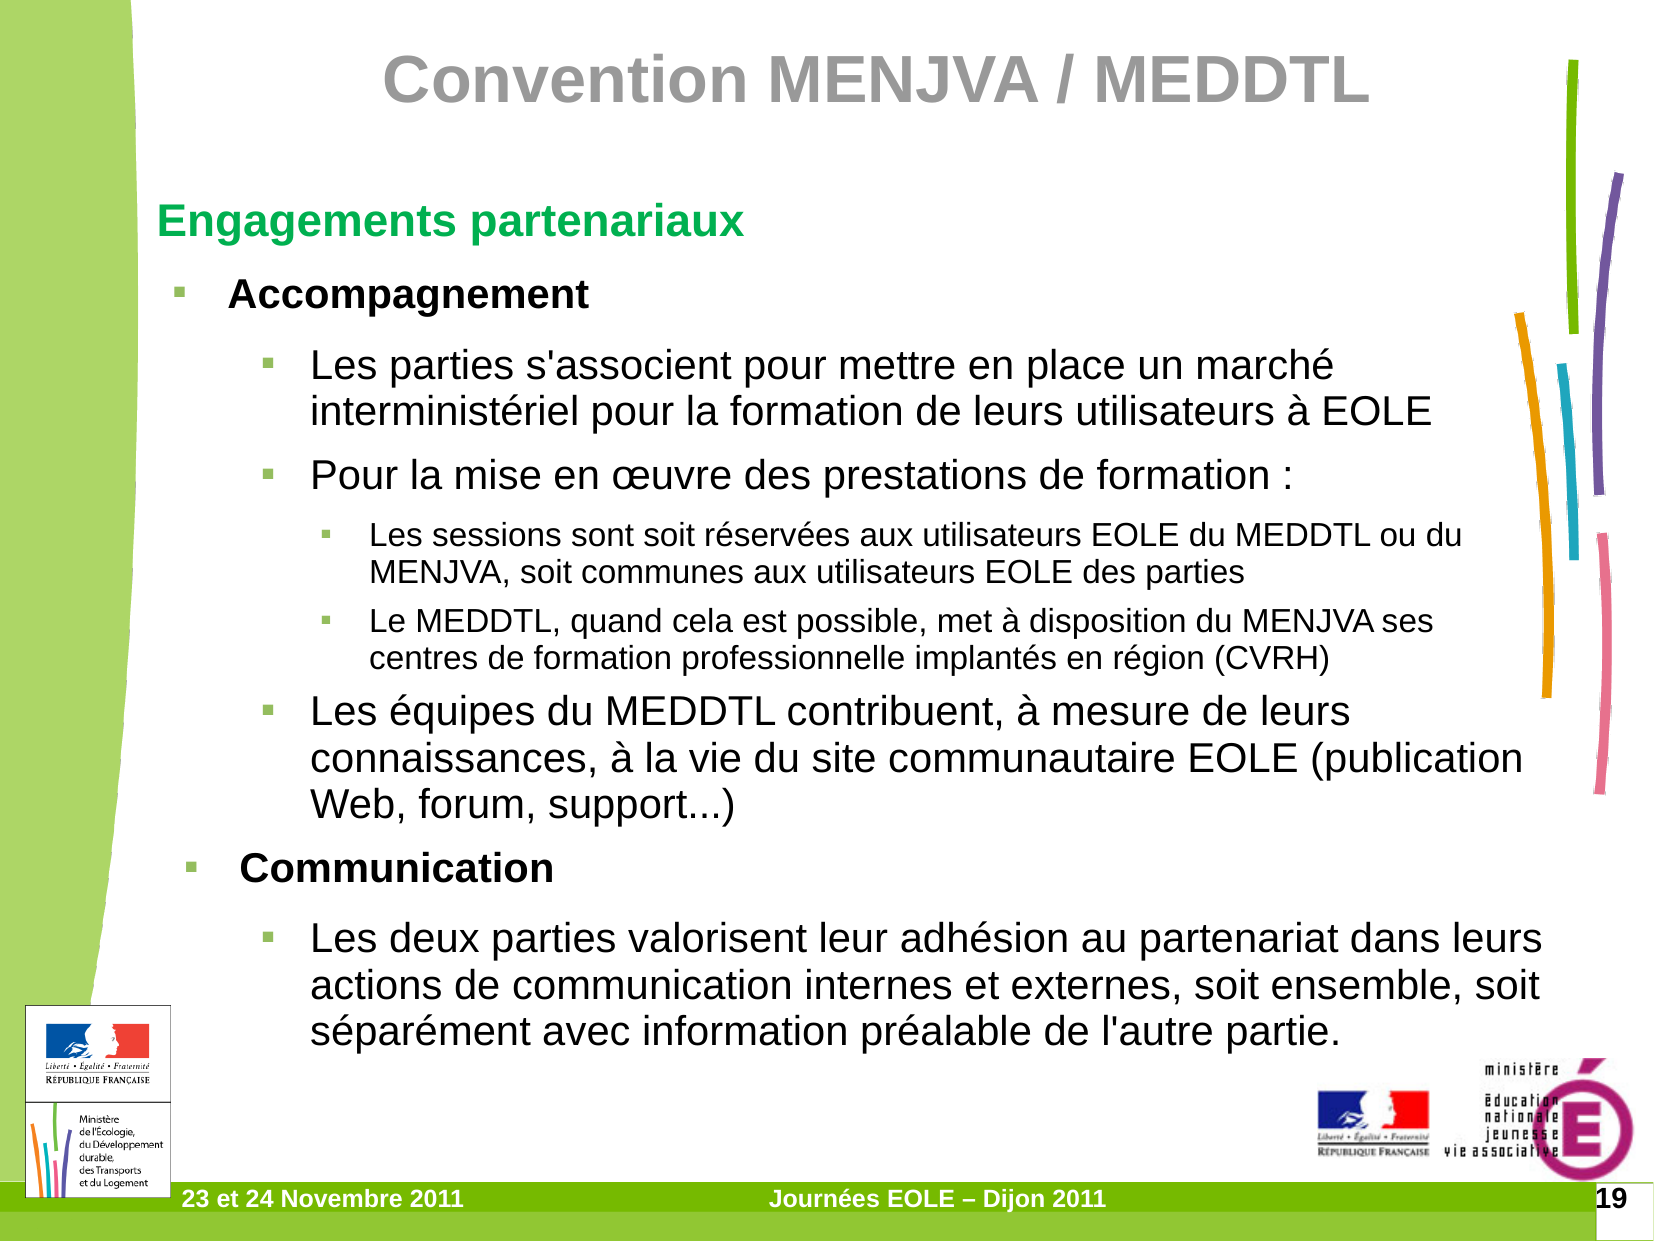

# Convention MENJVA / MEDDTL
Engagements partenariaux
Accompagnement
Les parties s'associent pour mettre en place un marché interministériel pour la formation de leurs utilisateurs à EOLE
Pour la mise en œuvre des prestations de formation :
Les sessions sont soit réservées aux utilisateurs EOLE du MEDDTL ou du MENJVA, soit communes aux utilisateurs EOLE des parties
Le MEDDTL, quand cela est possible, met à disposition du MENJVA ses centres de formation professionnelle implantés en région (CVRH)
Les équipes du MEDDTL contribuent, à mesure de leurs connaissances, à la vie du site communautaire EOLE (publication Web, forum, support...)
Communication
Les deux parties valorisent leur adhésion au partenariat dans leurs actions de communication internes et externes, soit ensemble, soit séparément avec information préalable de l'autre partie.
19
 SG/SPSSI/PSI septembre 2011
Schéma directeur des SI